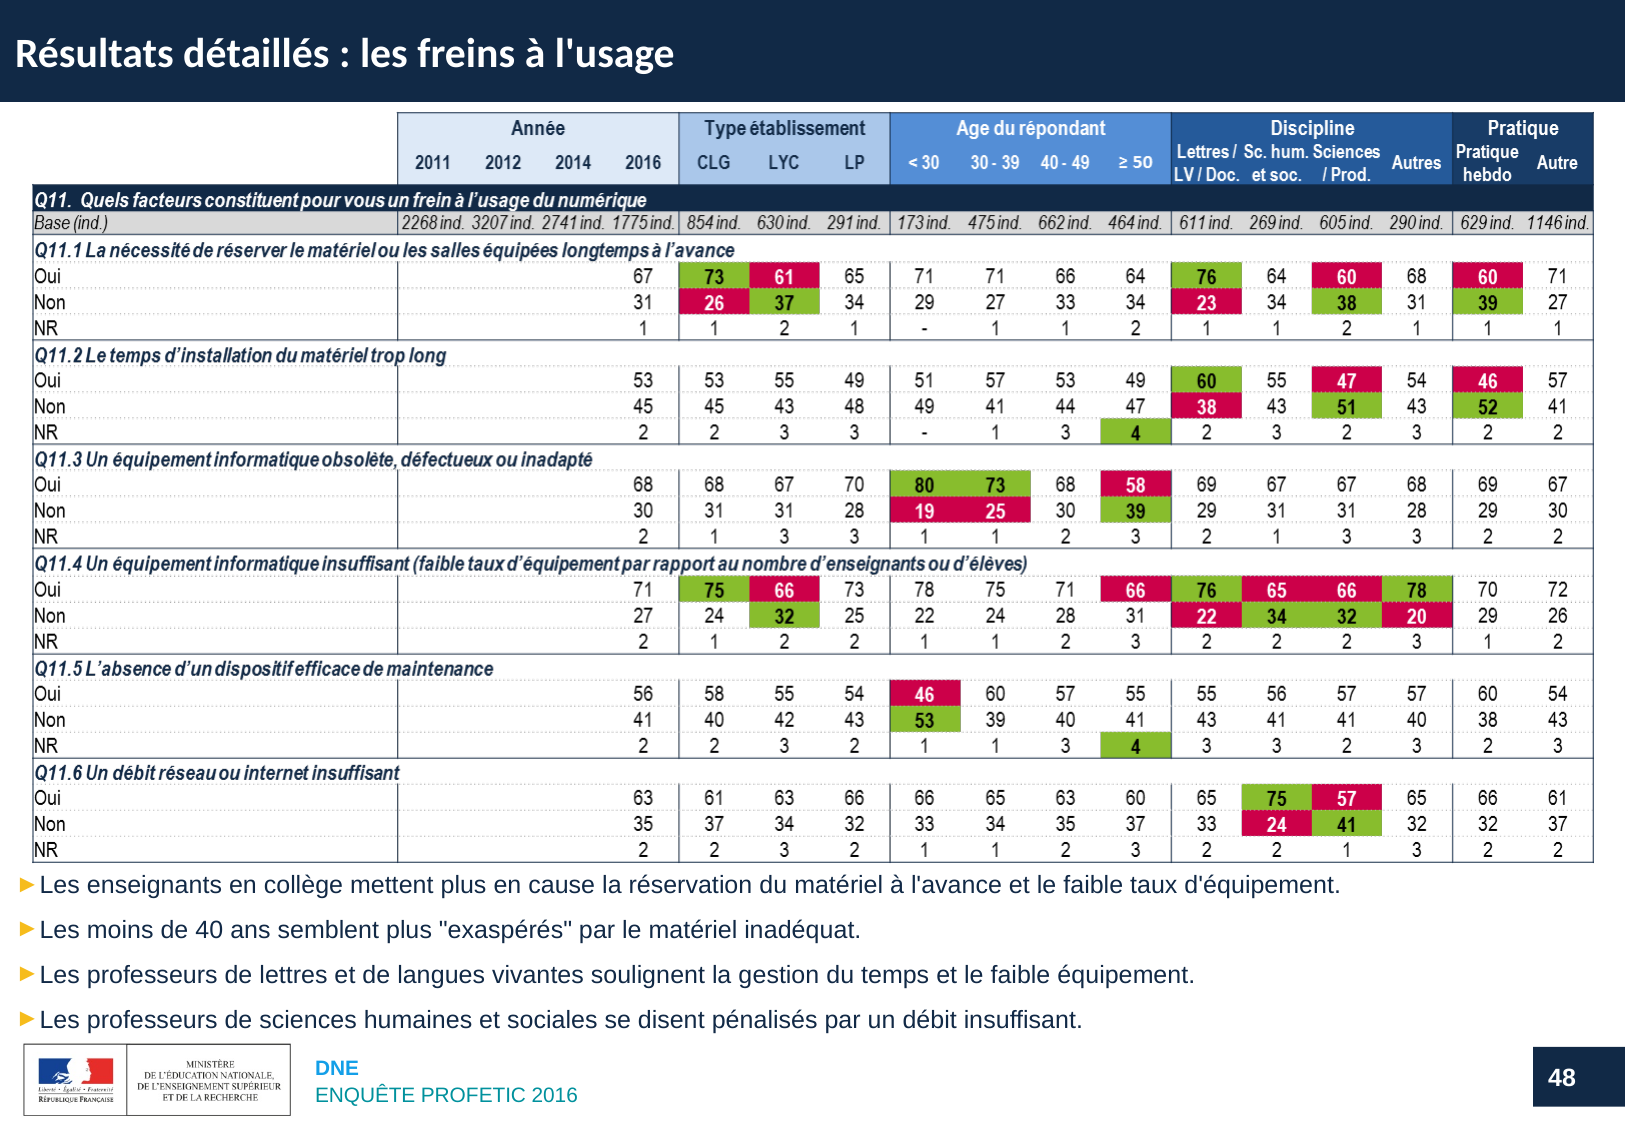

# Résultats détaillés : les freins à l'usage
Les enseignants en collège mettent plus en cause la réservation du matériel à l'avance et le faible taux d'équipement.
Les moins de 40 ans semblent plus "exaspérés" par le matériel inadéquat.
Les professeurs de lettres et de langues vivantes soulignent la gestion du temps et le faible équipement.
Les professeurs de sciences humaines et sociales se disent pénalisés par un débit insuffisant.
47